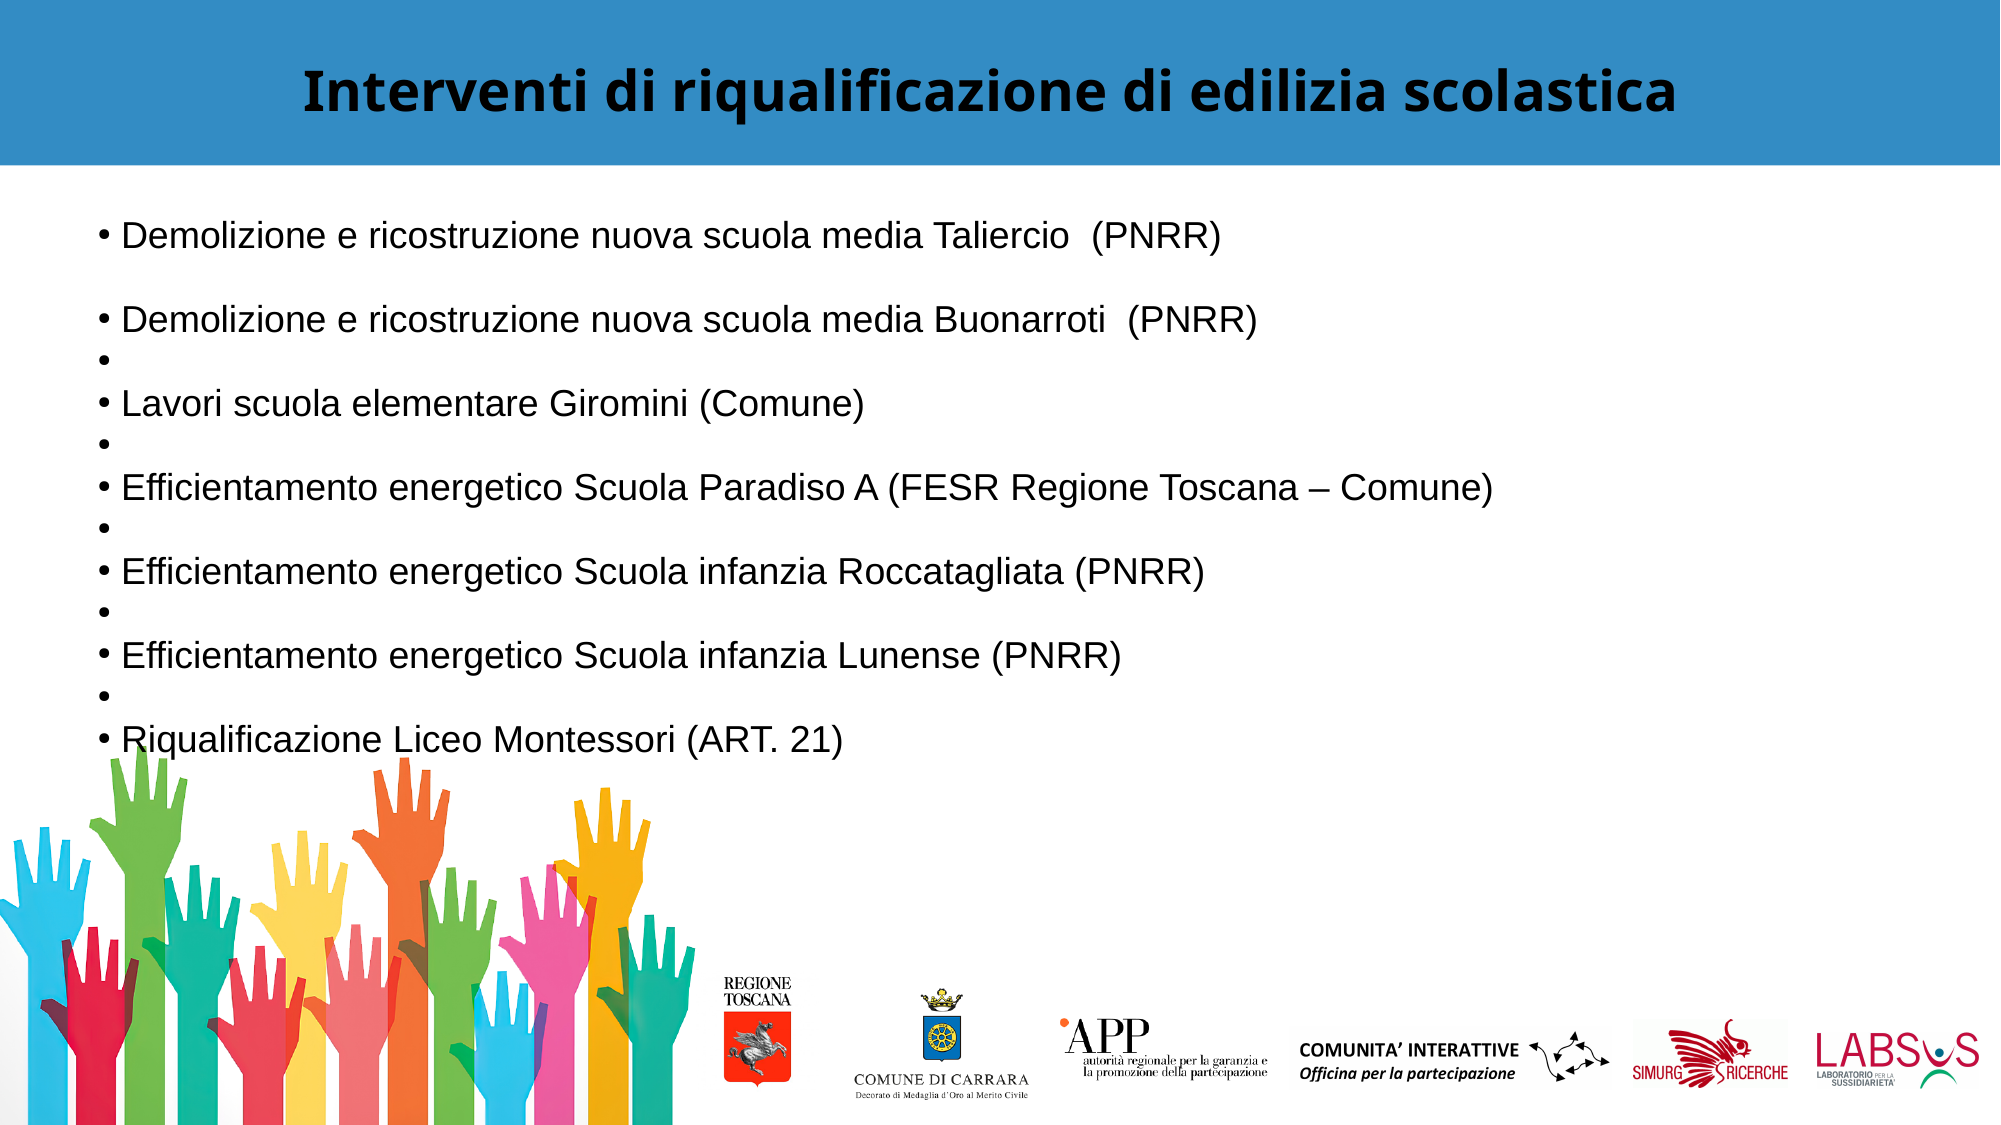

# Interventi di riqualificazione di edilizia scolastica
 Demolizione e ricostruzione nuova scuola media Taliercio (PNRR)
 Demolizione e ricostruzione nuova scuola media Buonarroti (PNRR)
 Lavori scuola elementare Giromini (Comune)
 Efficientamento energetico Scuola Paradiso A (FESR Regione Toscana – Comune)
 Efficientamento energetico Scuola infanzia Roccatagliata (PNRR)
 Efficientamento energetico Scuola infanzia Lunense (PNRR)
 Riqualificazione Liceo Montessori (ART. 21)